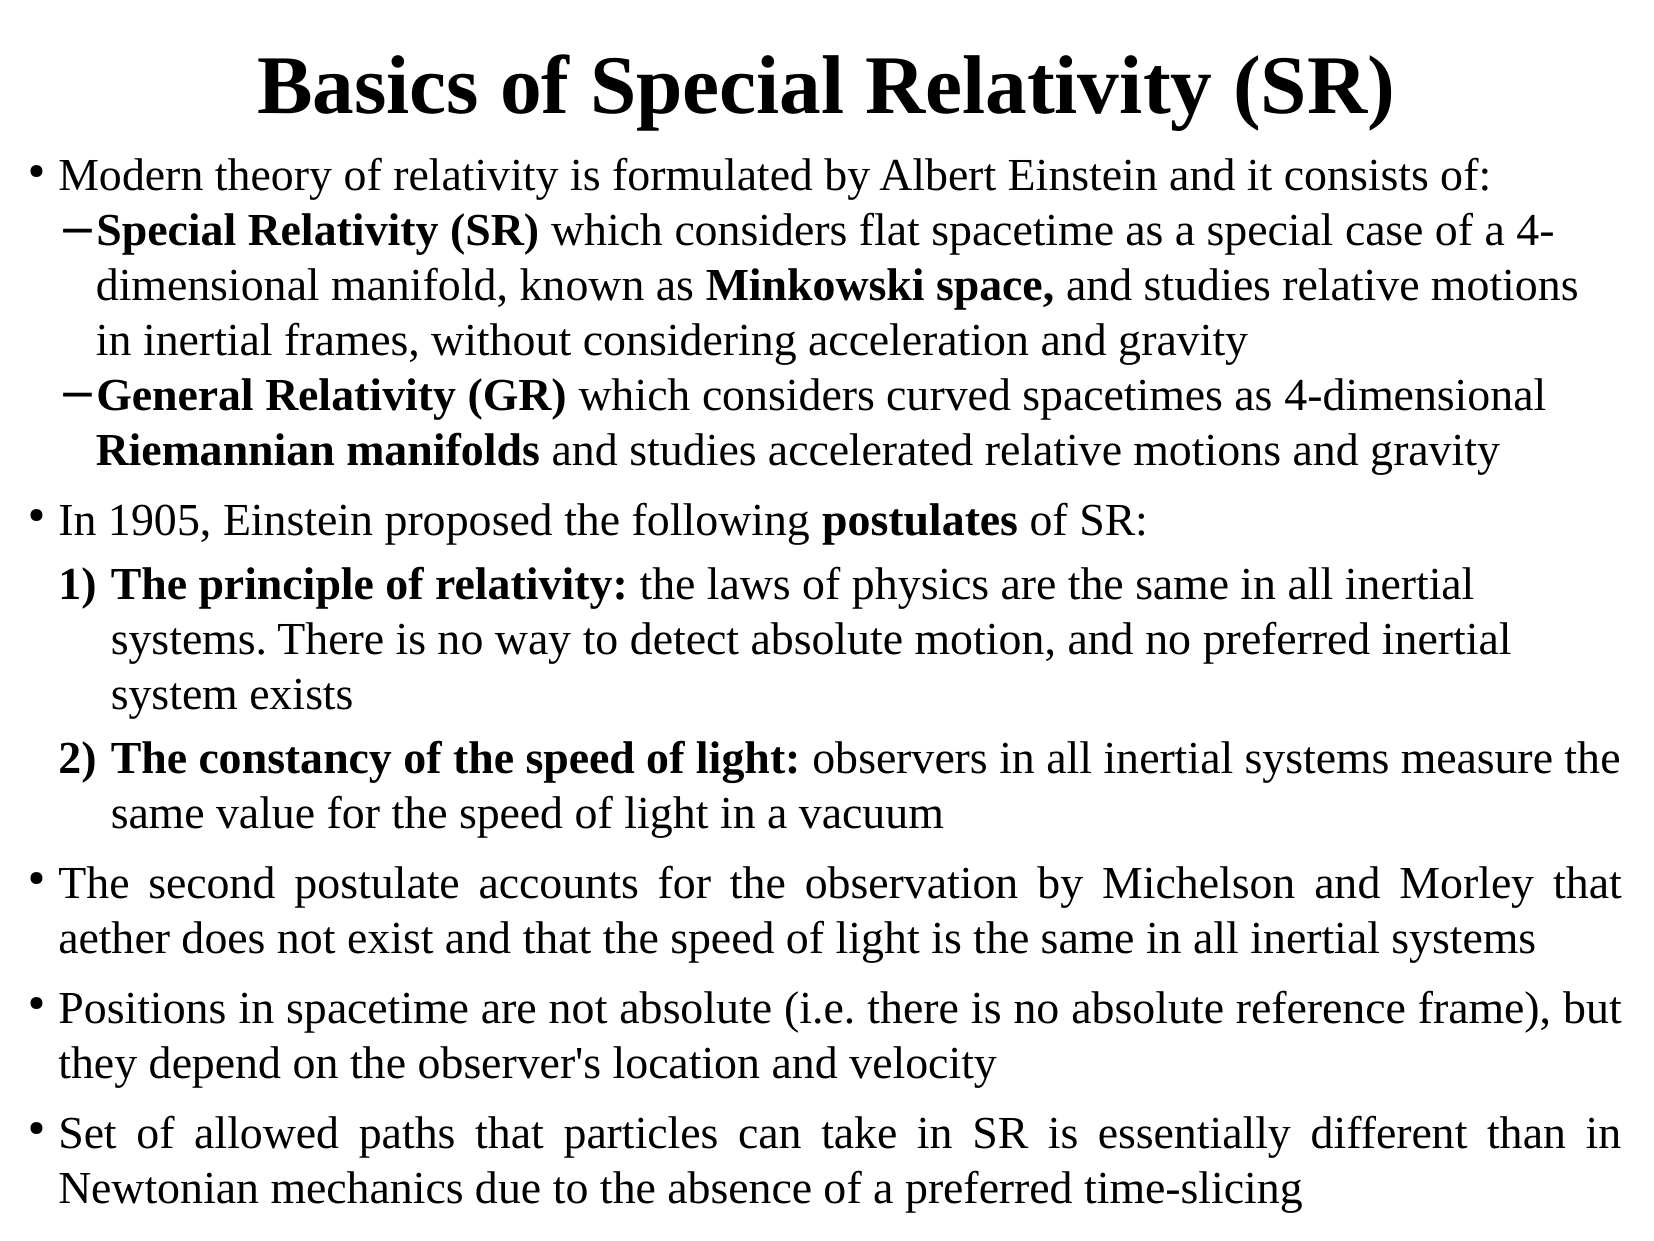

# Basics of Special Relativity (SR)
Modern theory of relativity is formulated by Albert Einstein and it consists of:
Special Relativity (SR) which considers flat spacetime as a special case of a 4-dimensional manifold, known as Minkowski space, and studies relative motions in inertial frames, without considering acceleration and gravity
General Relativity (GR) which considers curved spacetimes as 4-dimensional Riemannian manifolds and studies accelerated relative motions and gravity
In 1905, Einstein proposed the following postulates of SR:
The principle of relativity: the laws of physics are the same in all inertial systems. There is no way to detect absolute motion, and no preferred inertial system exists
The constancy of the speed of light: observers in all inertial systems measure the same value for the speed of light in a vacuum
The second postulate accounts for the observation by Michelson and Morley that aether does not exist and that the speed of light is the same in all inertial systems
Positions in spacetime are not absolute (i.e. there is no absolute reference frame), but they depend on the observer's location and velocity
Set of allowed paths that particles can take in SR is essentially different than in Newtonian mechanics due to the absence of a preferred time-slicing